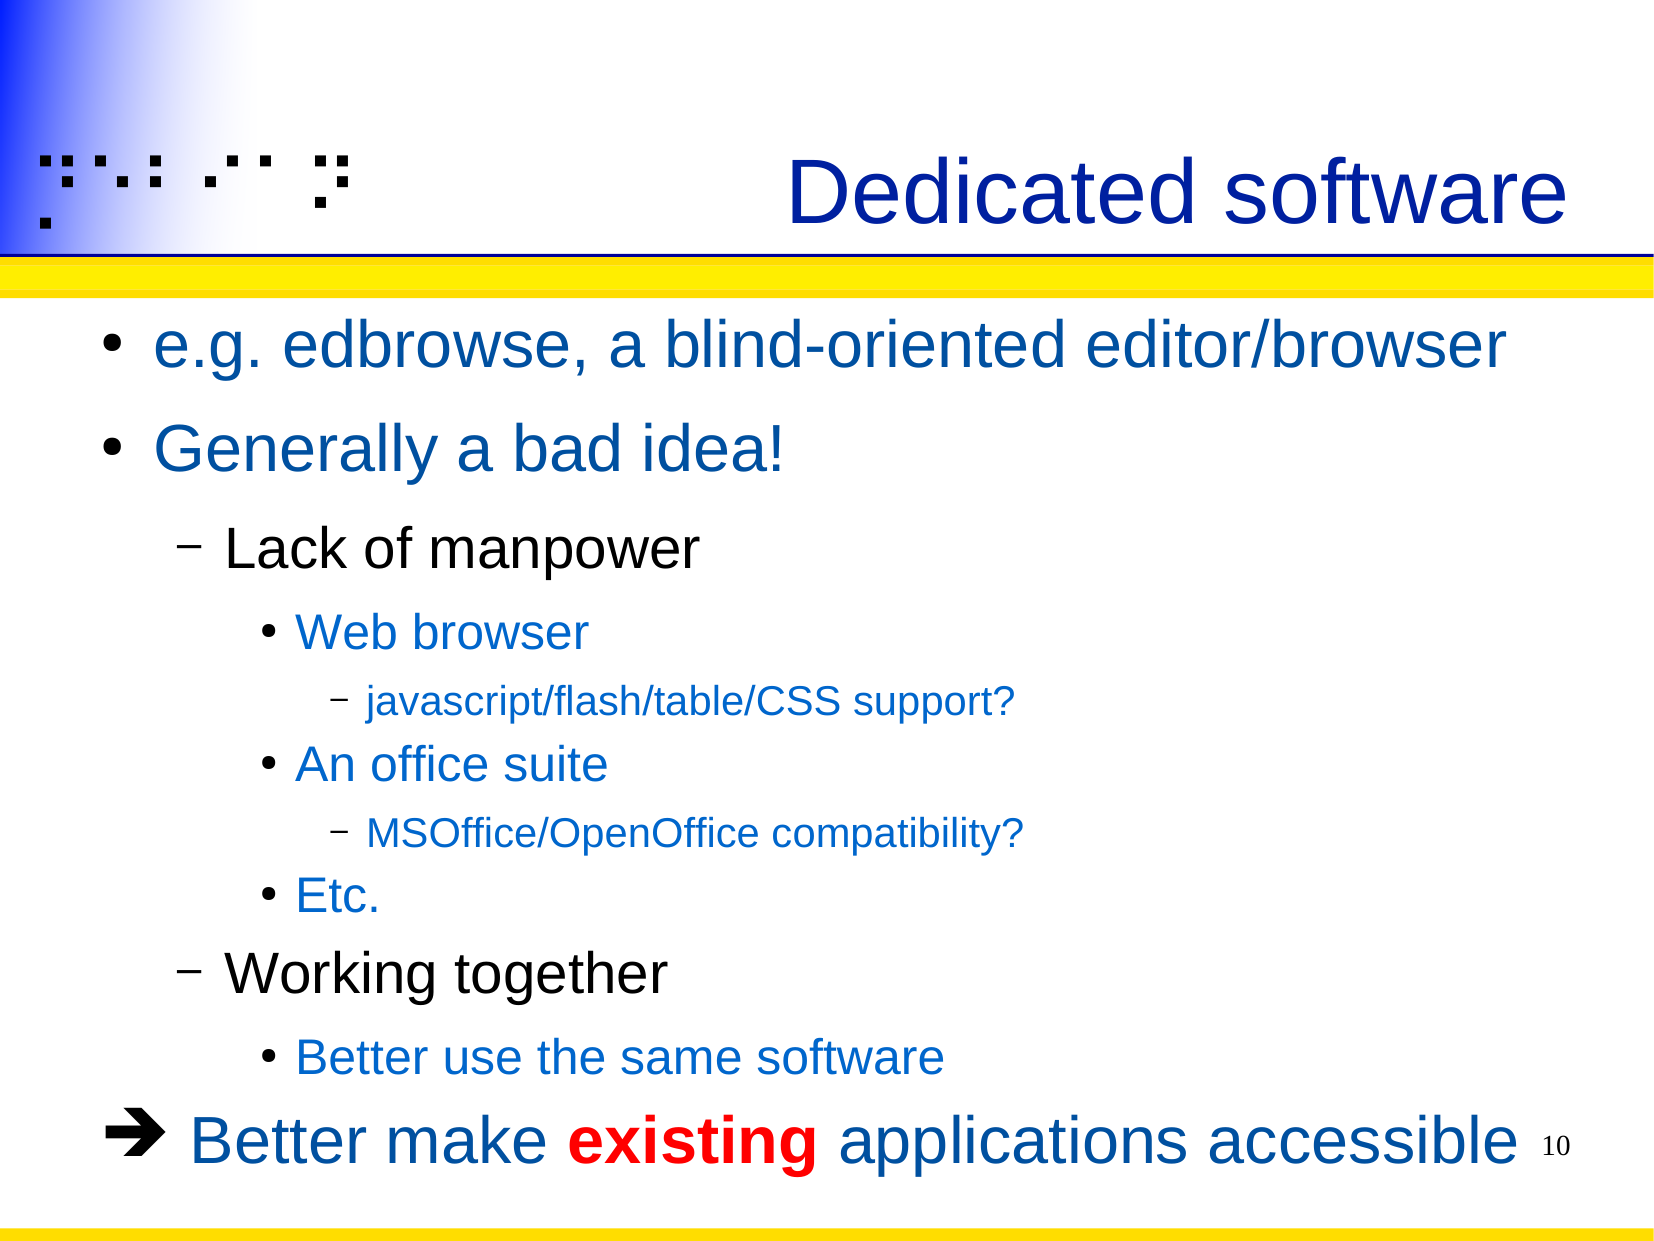

# Dedicated software
e.g. edbrowse, a blind-oriented editor/browser
Generally a bad idea!
Lack of manpower
Web browser
javascript/flash/table/CSS support?
An office suite
MSOffice/OpenOffice compatibility?
Etc.
Working together
Better use the same software
 Better make existing applications accessible
10